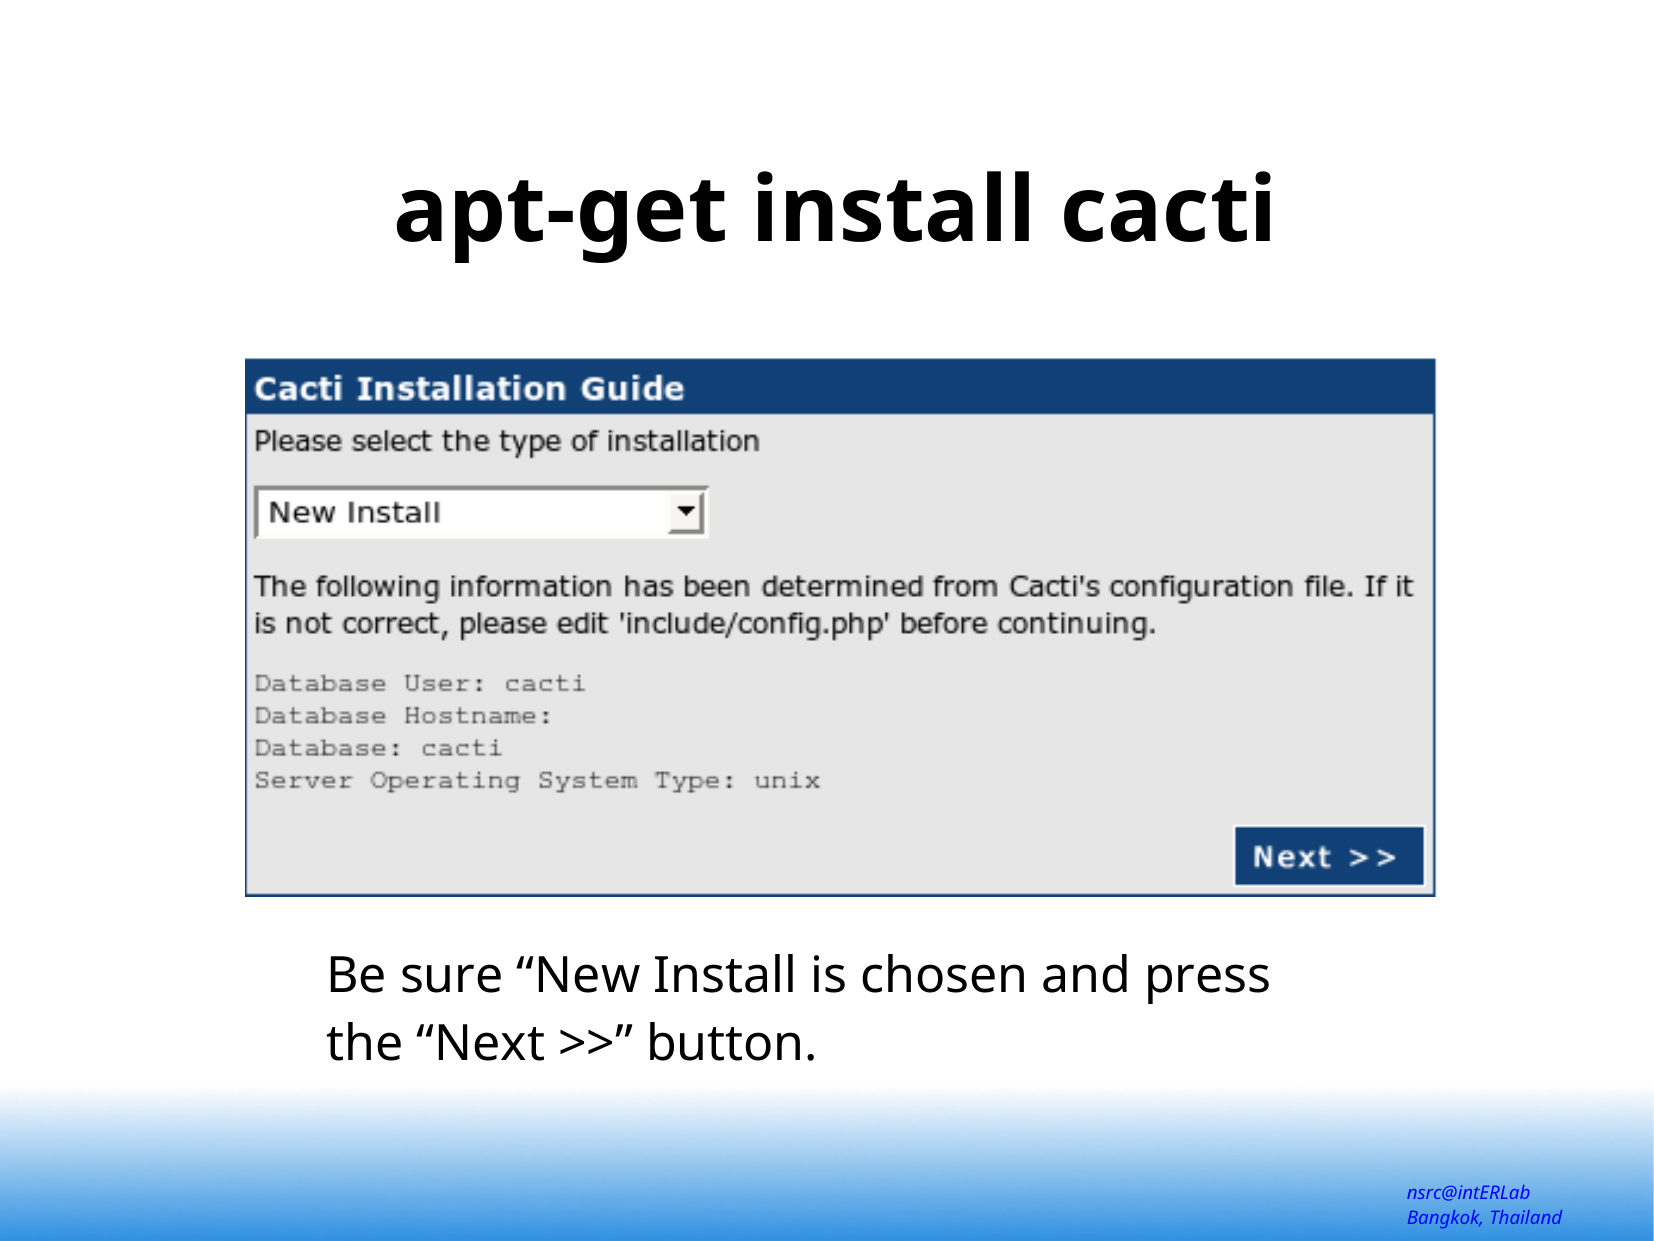

# apt-get install cacti
Be sure “New Install is chosen and press
the “Next >>” button.